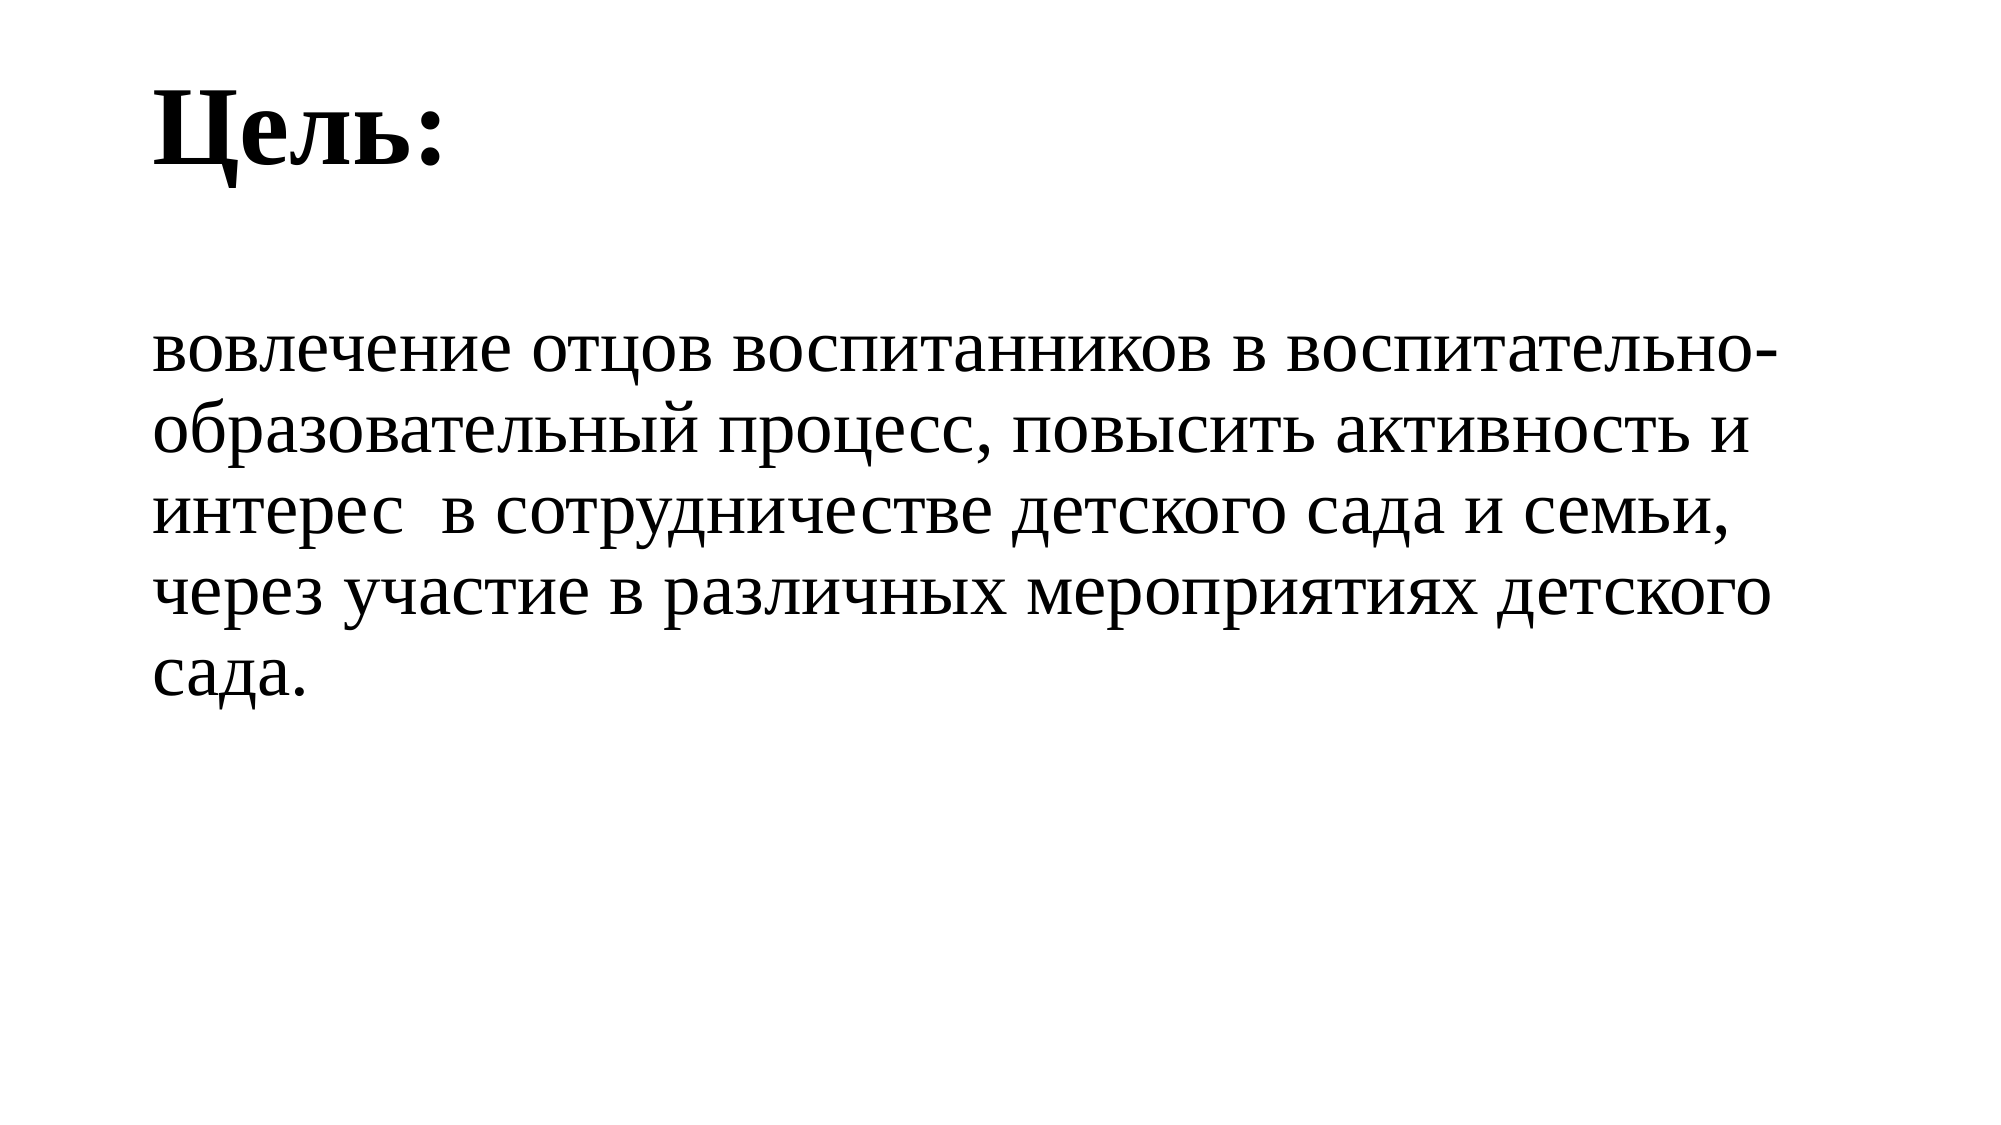

# Цель:
вовлечение отцов воспитанников в воспитательно-образовательный процесс, повысить активность и интерес в сотрудничестве детского сада и семьи, через участие в различных мероприятиях детского сада.